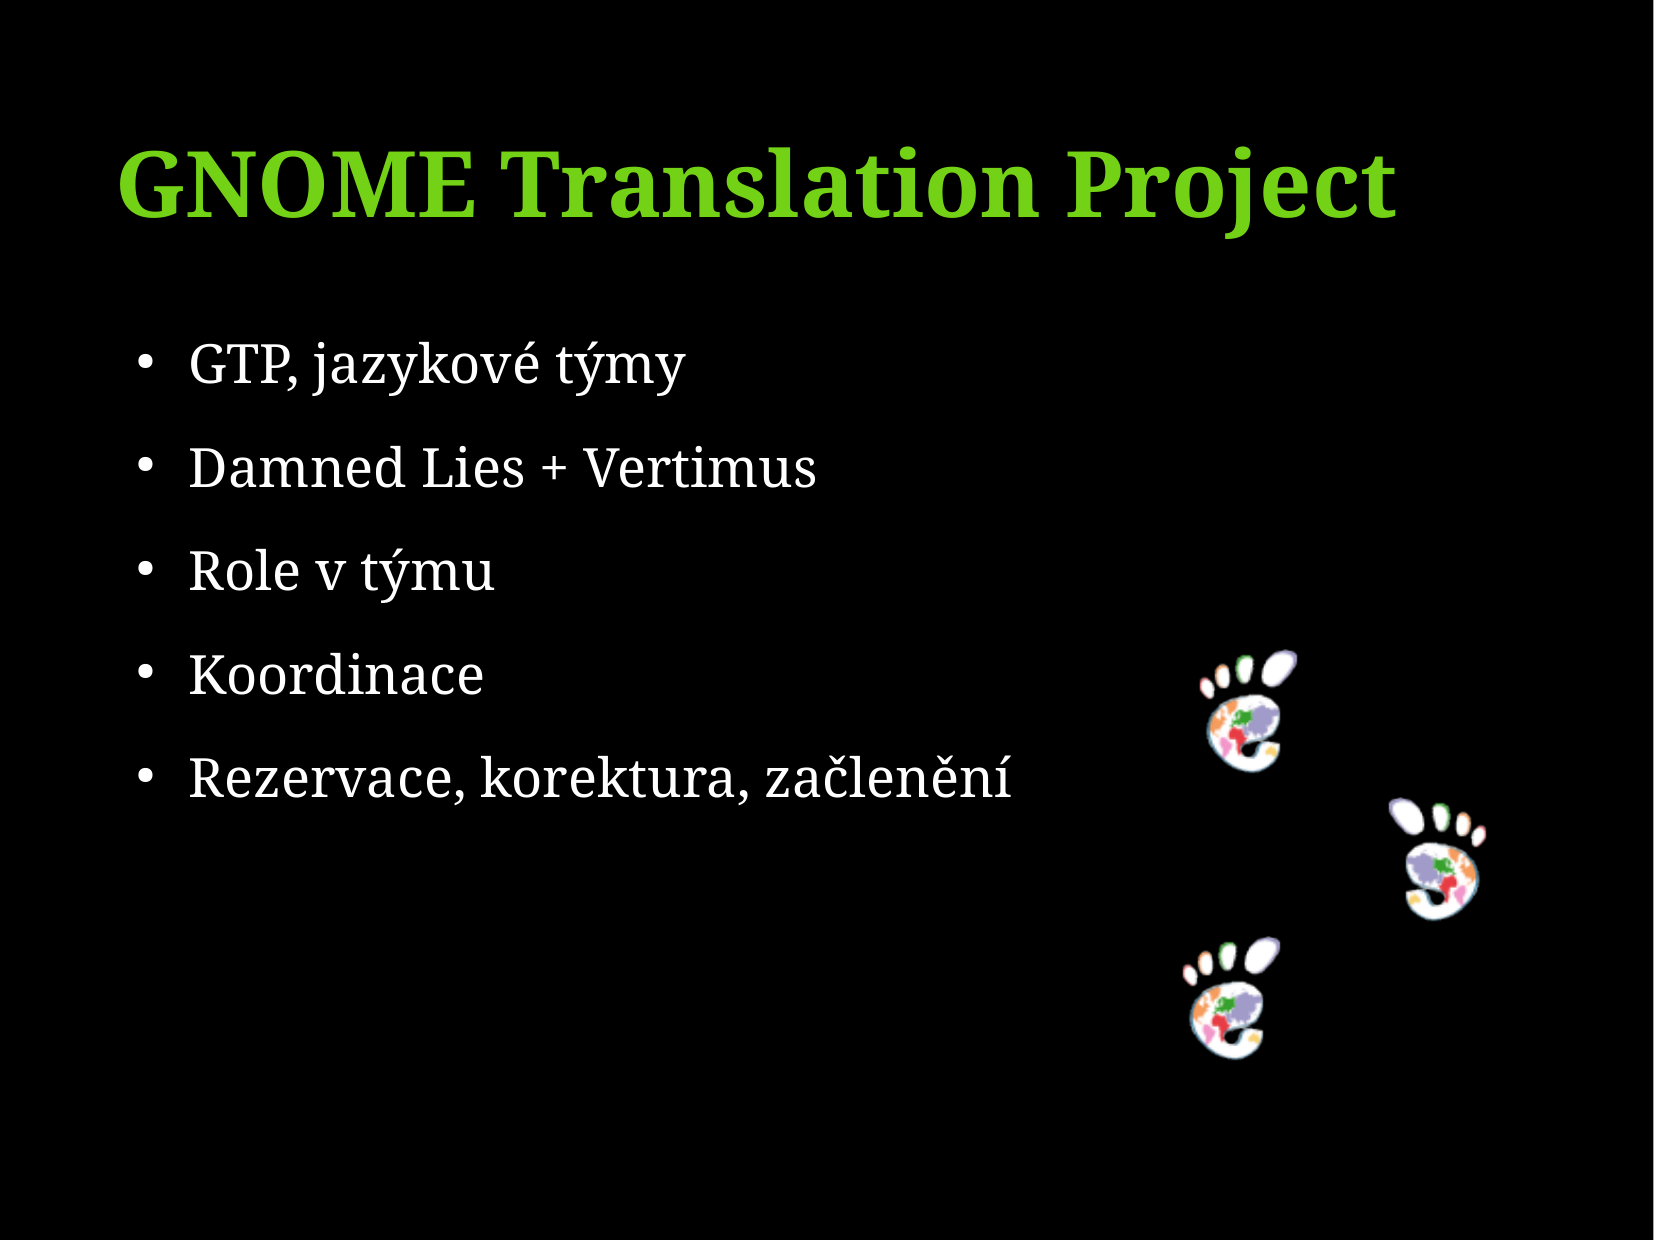

# GNOME Translation Project
GTP, jazykové týmy
Damned Lies + Vertimus
Role v týmu
Koordinace
Rezervace, korektura, začlenění